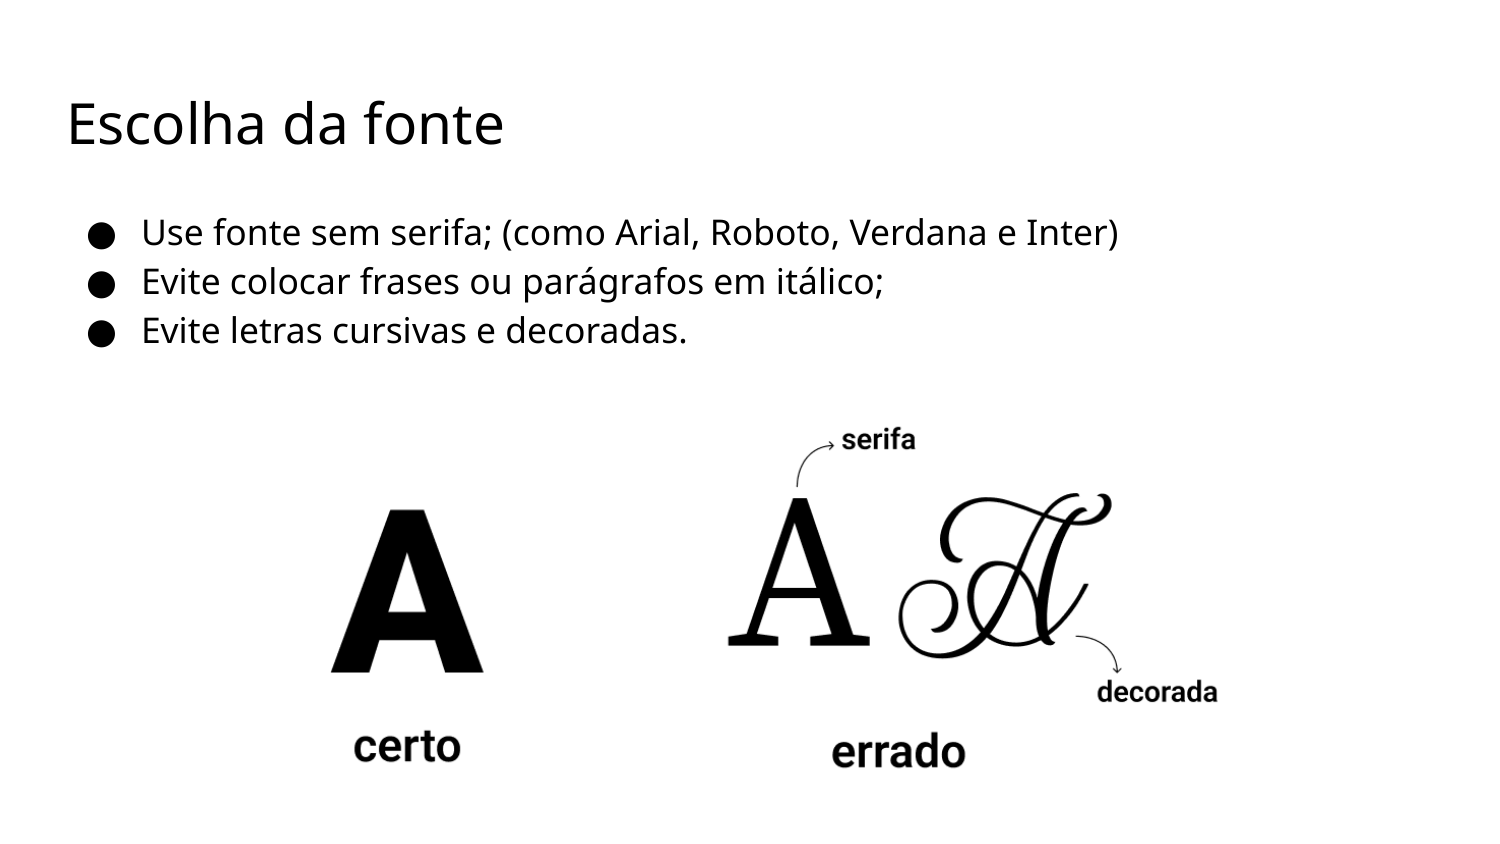

# Escolha da fonte
Use fonte sem serifa; (como Arial, Roboto, Verdana e Inter)
Evite colocar frases ou parágrafos em itálico;
Evite letras cursivas e decoradas.